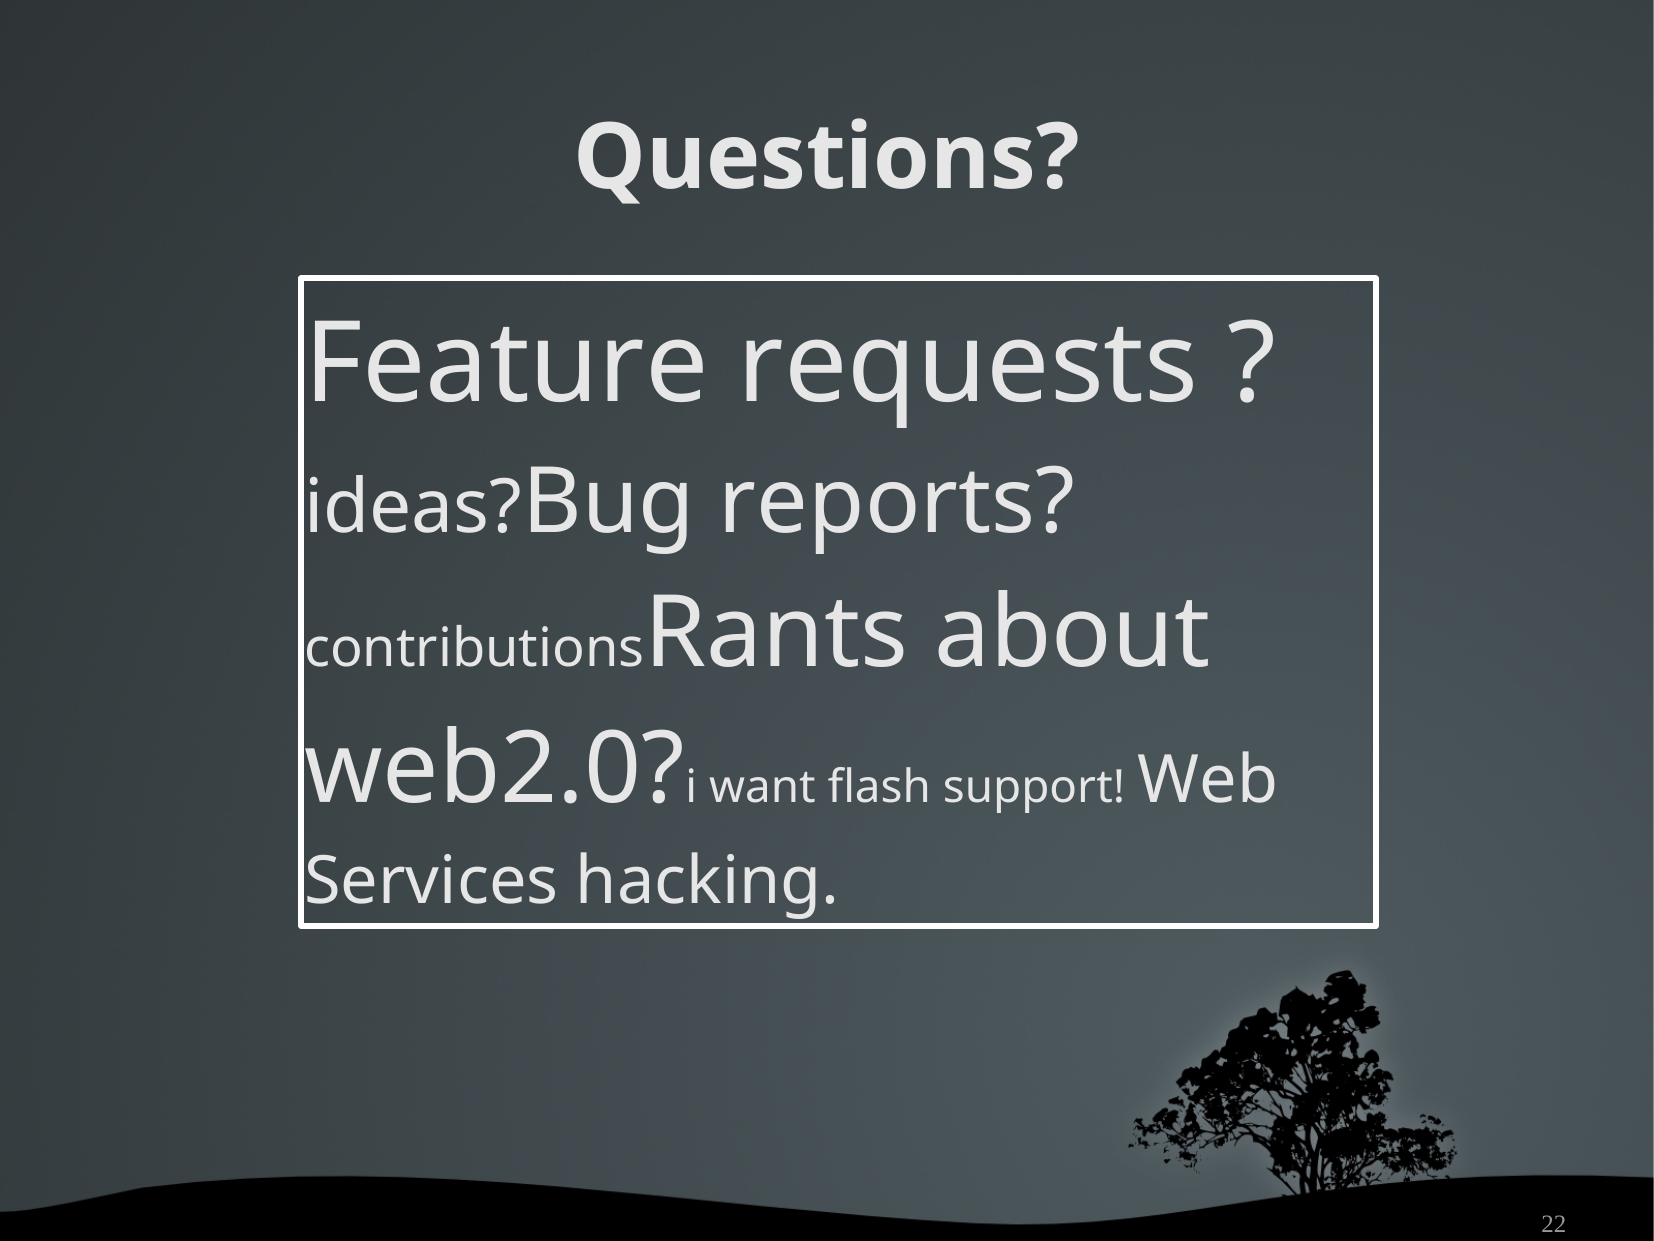

# Questions?
Feature requests ? ideas?Bug reports? contributionsRants about web2.0?i want flash support! Web Services hacking.
22